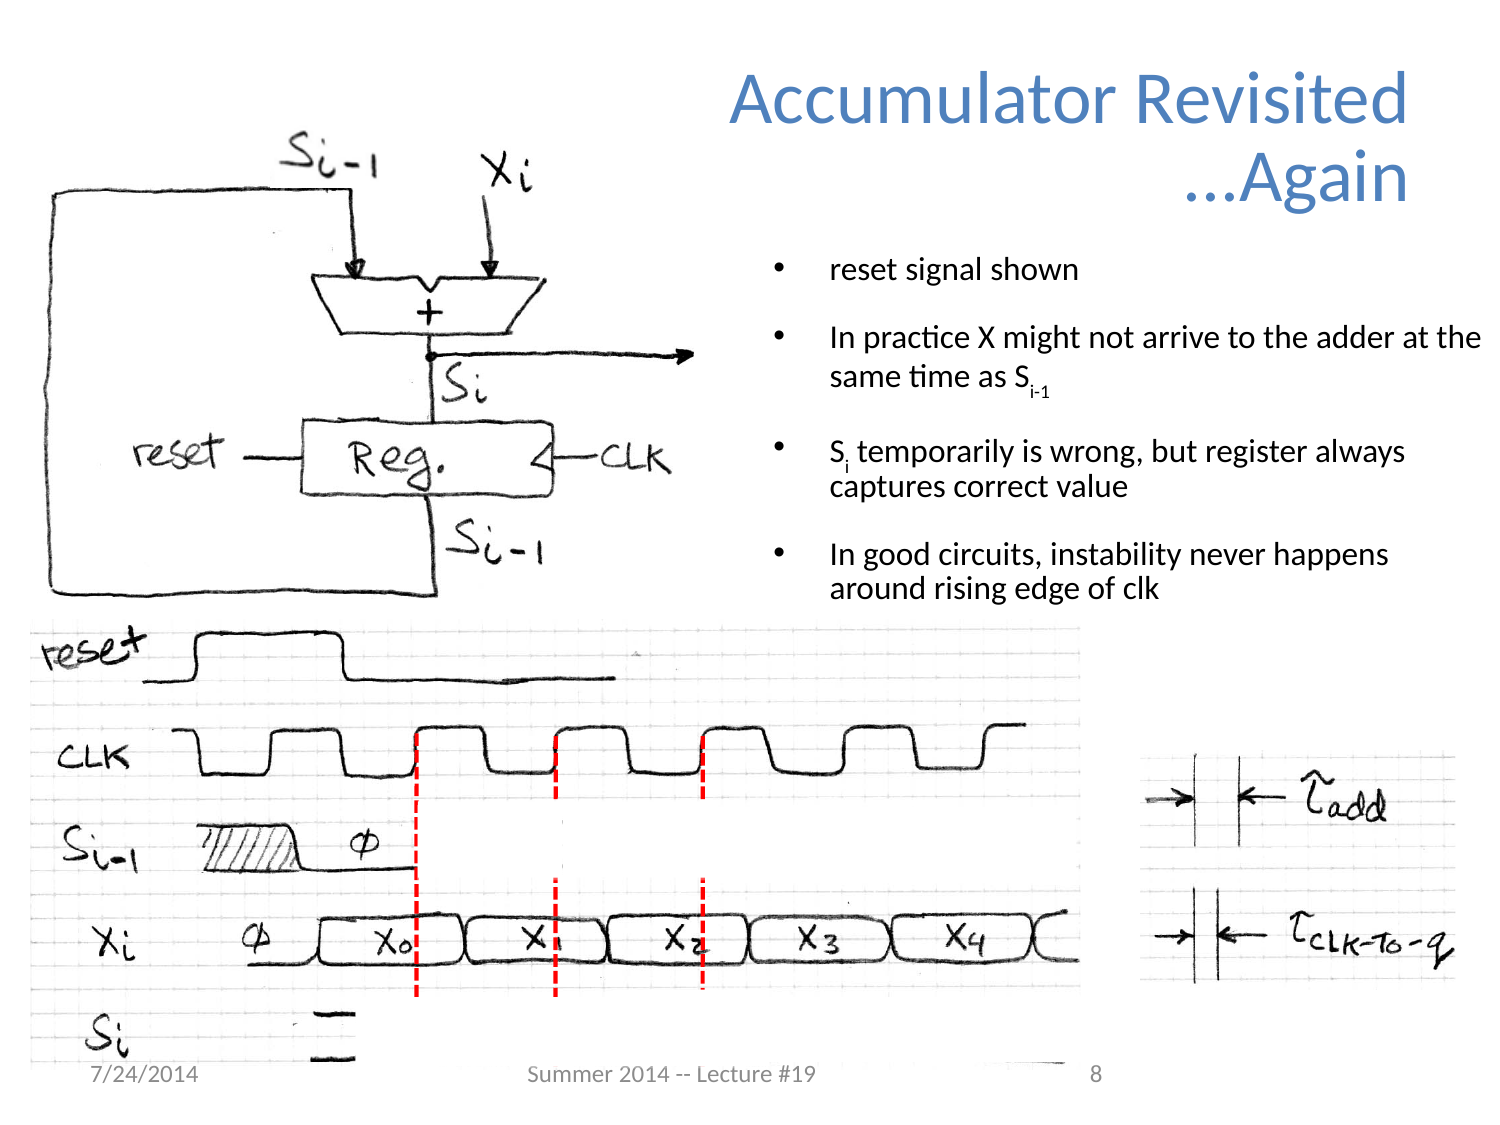

# Accumulator Revisited ...Again
reset signal shown
In practice X might not arrive to the adder at the same time as Si-1
Si temporarily is wrong, but register always captures correct value
In good circuits, instability never happens around rising edge of clk
7/24/2014
Summer 2014 -- Lecture #19